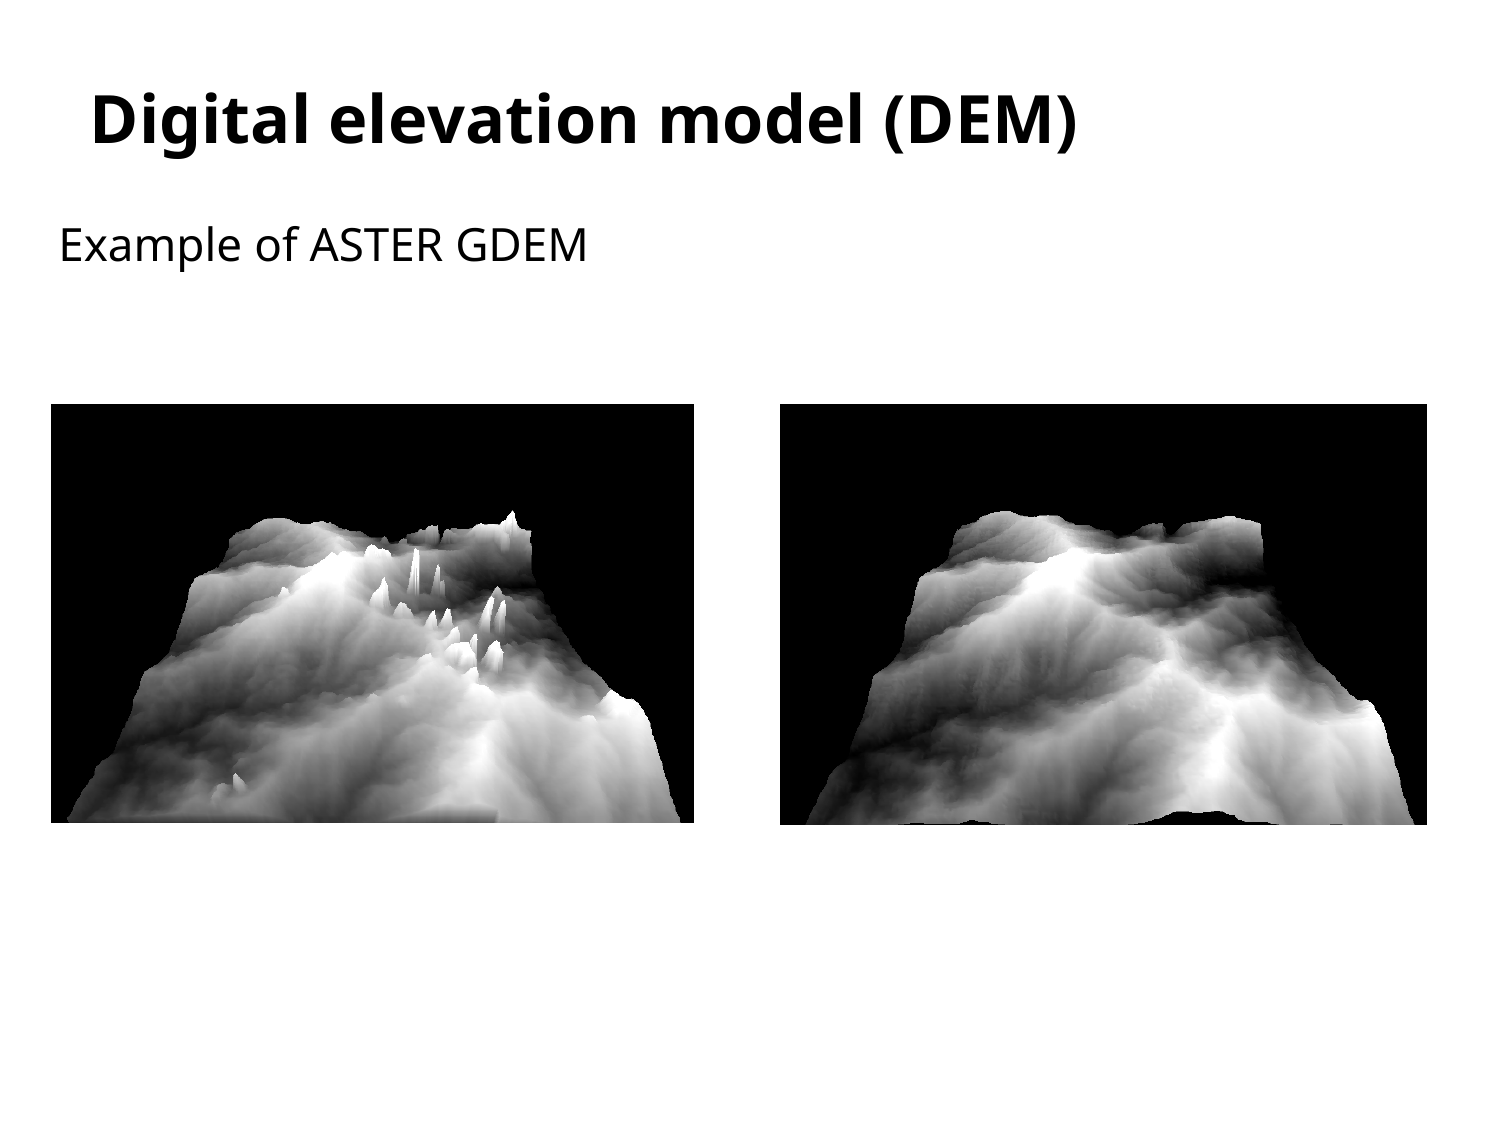

Digital elevation model (DEM)
Example of ASTER GDEM